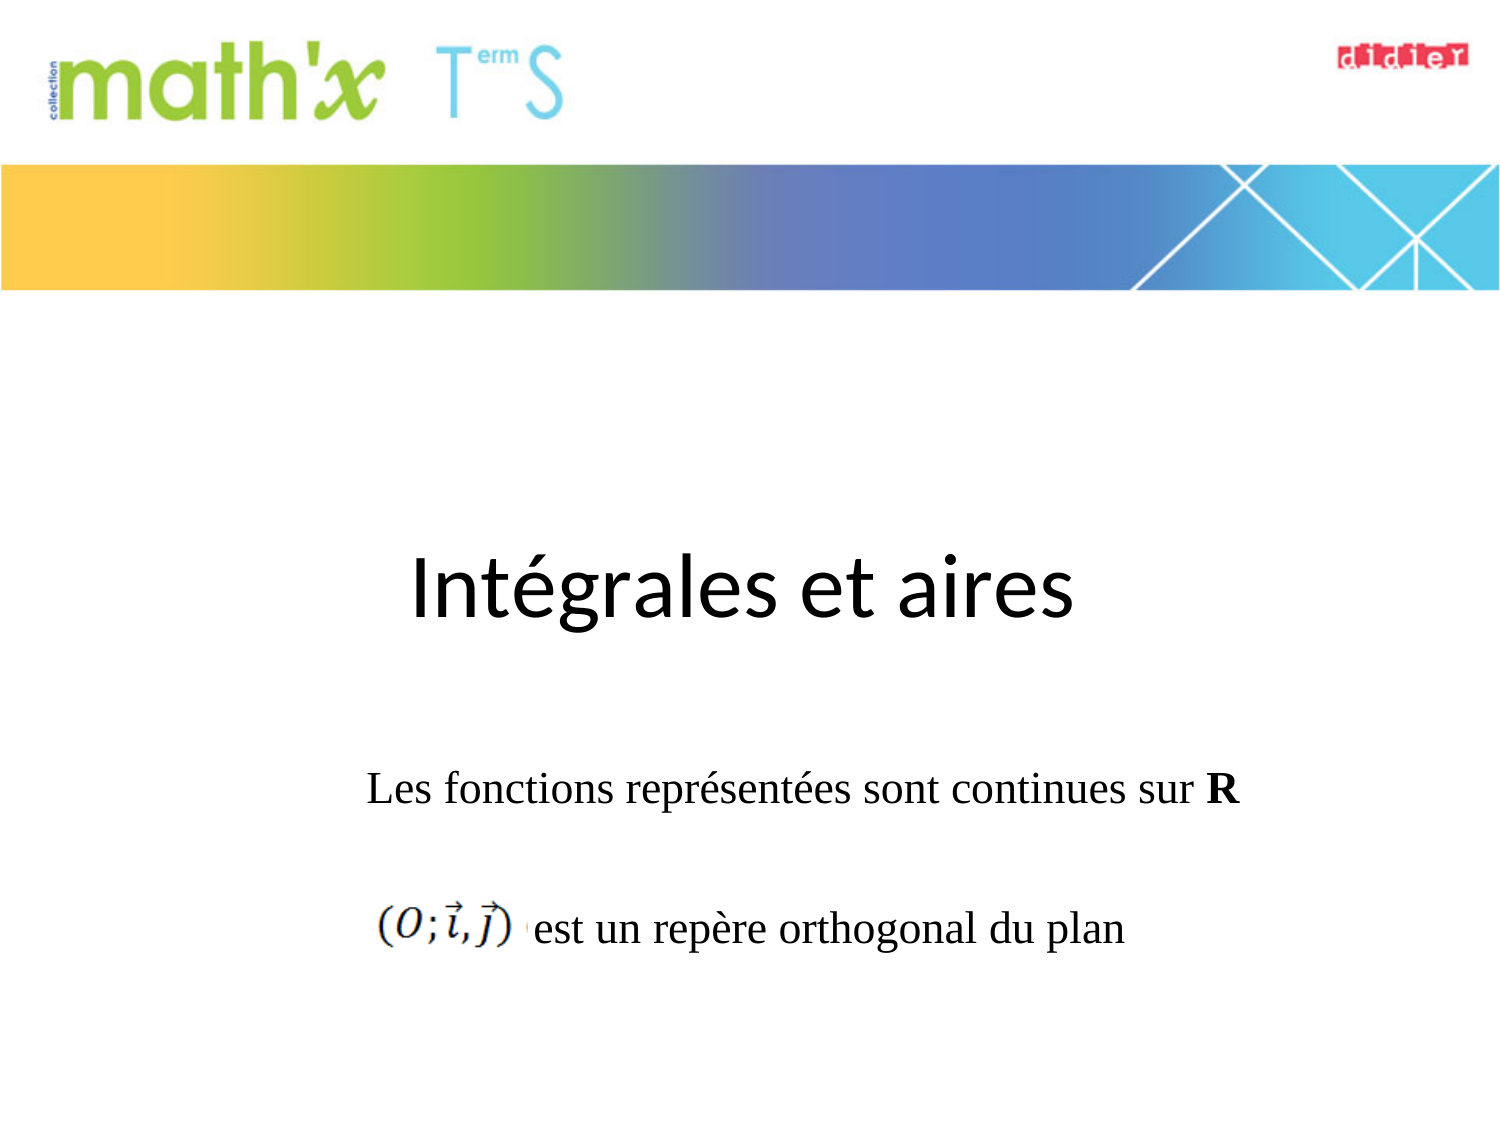

# Intégrales et aires
Les fonctions représentées sont continues sur R
est un repère orthogonal du plan